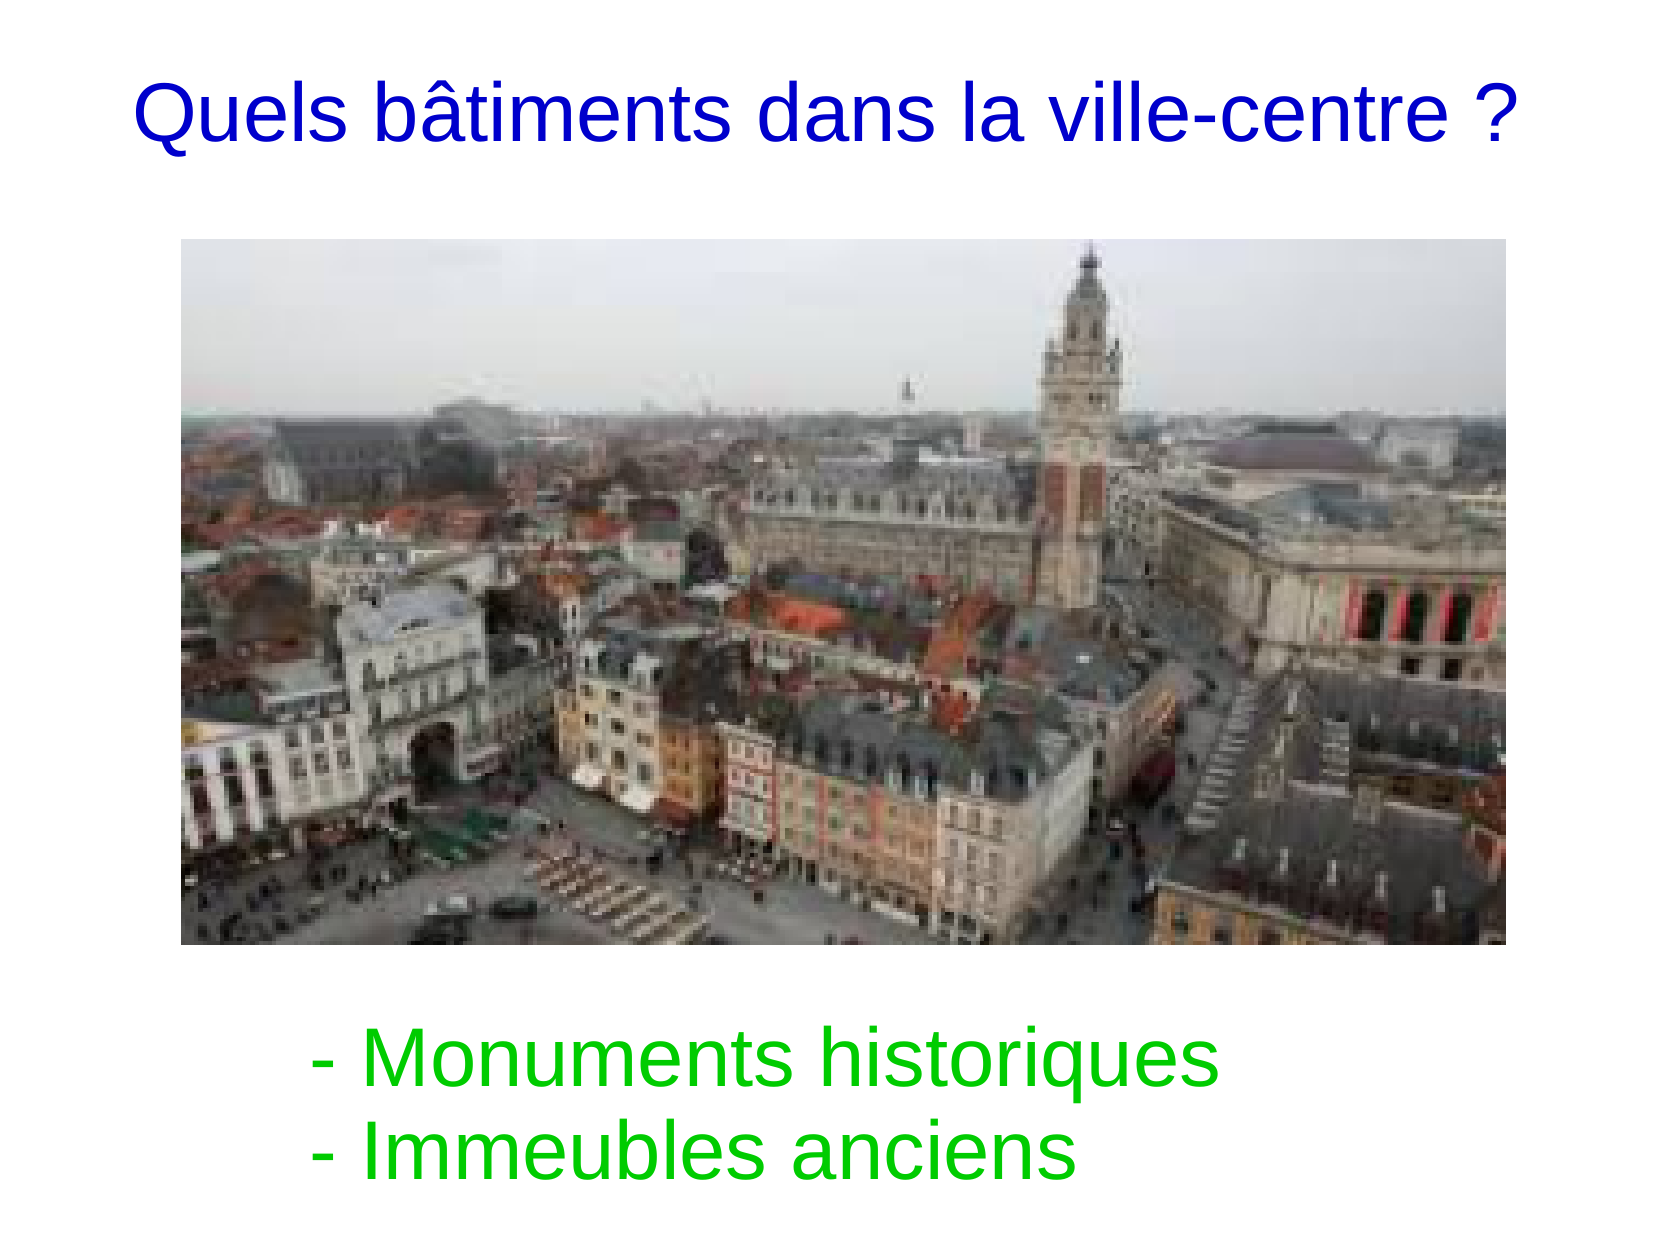

Quels bâtiments dans la ville-centre ?
- Monuments historiques
- Immeubles anciens